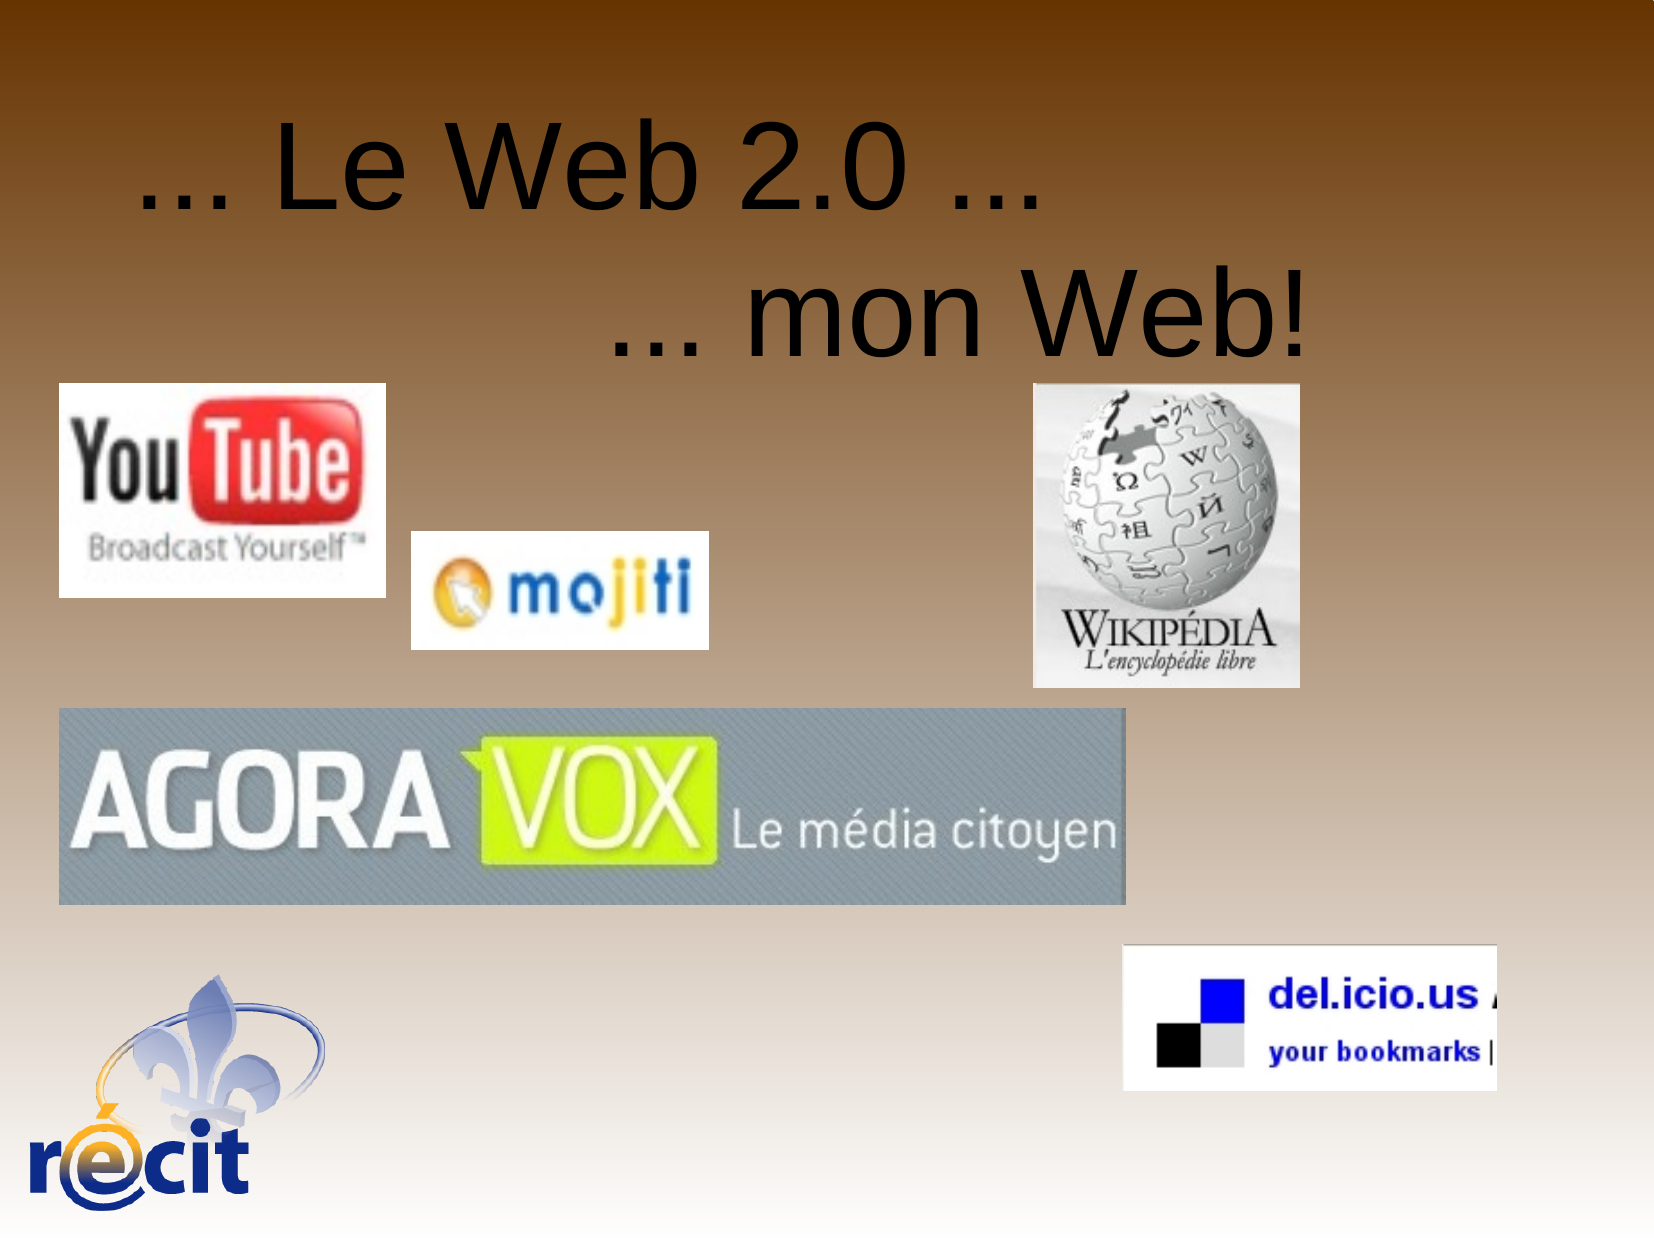

... Le Web 2.0 ...
... mon Web!